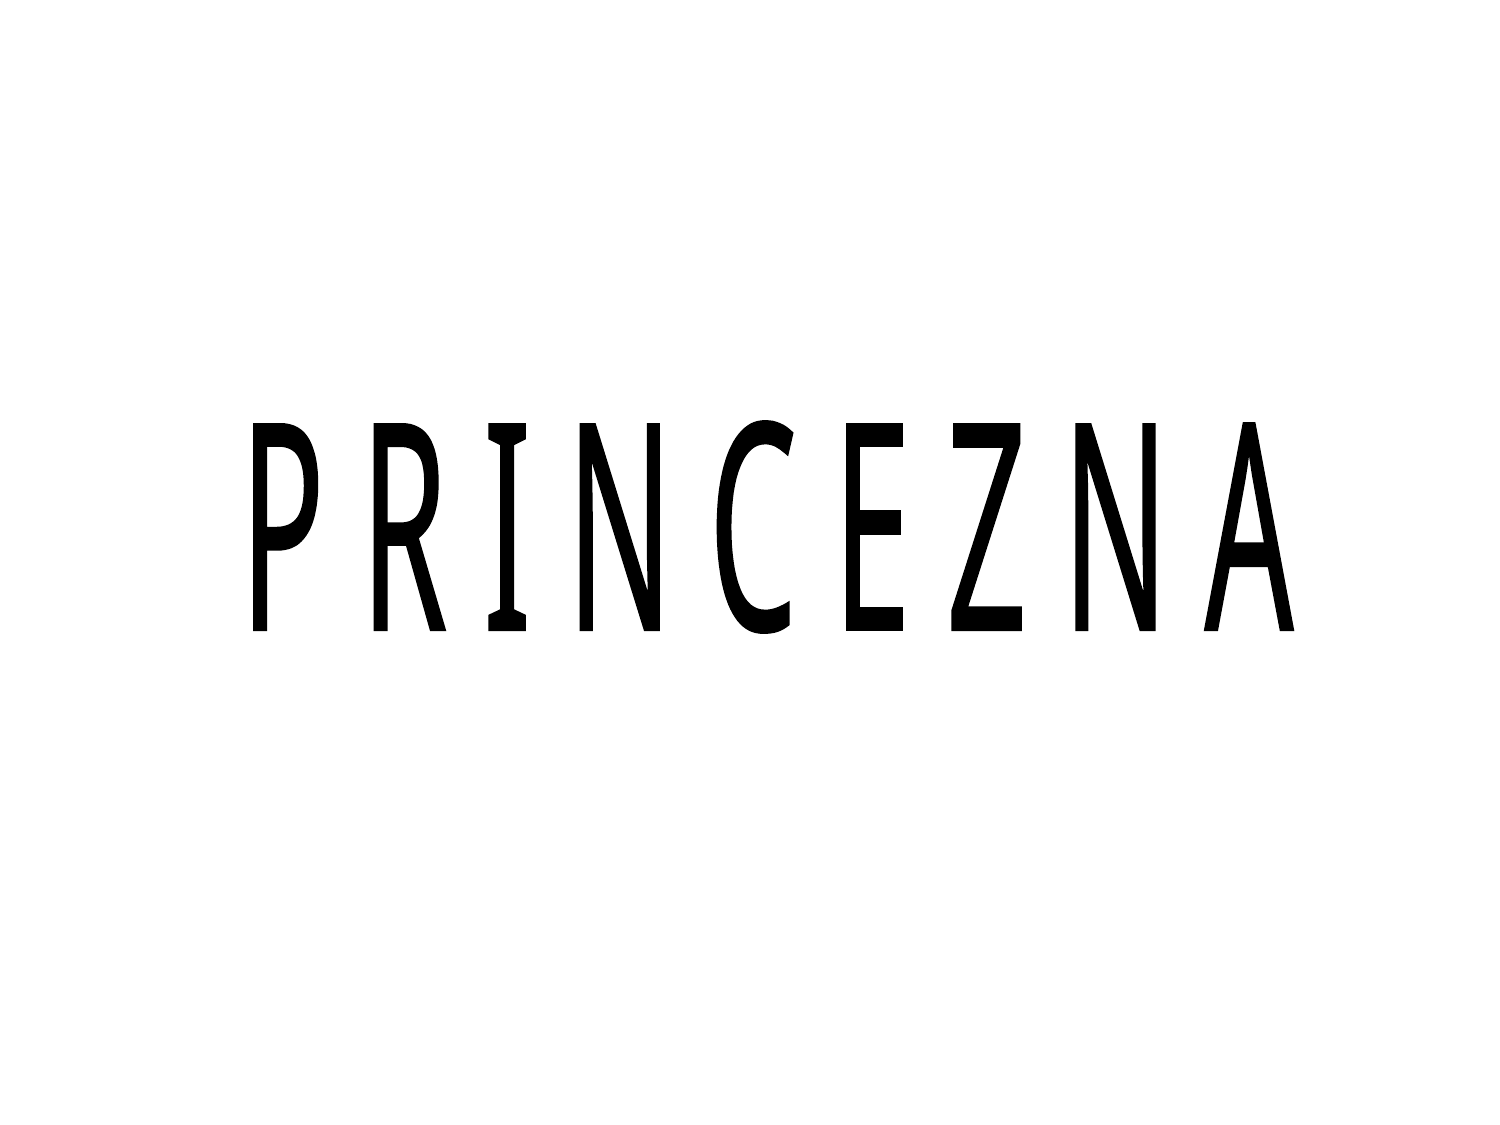

P R I N C E Z N A